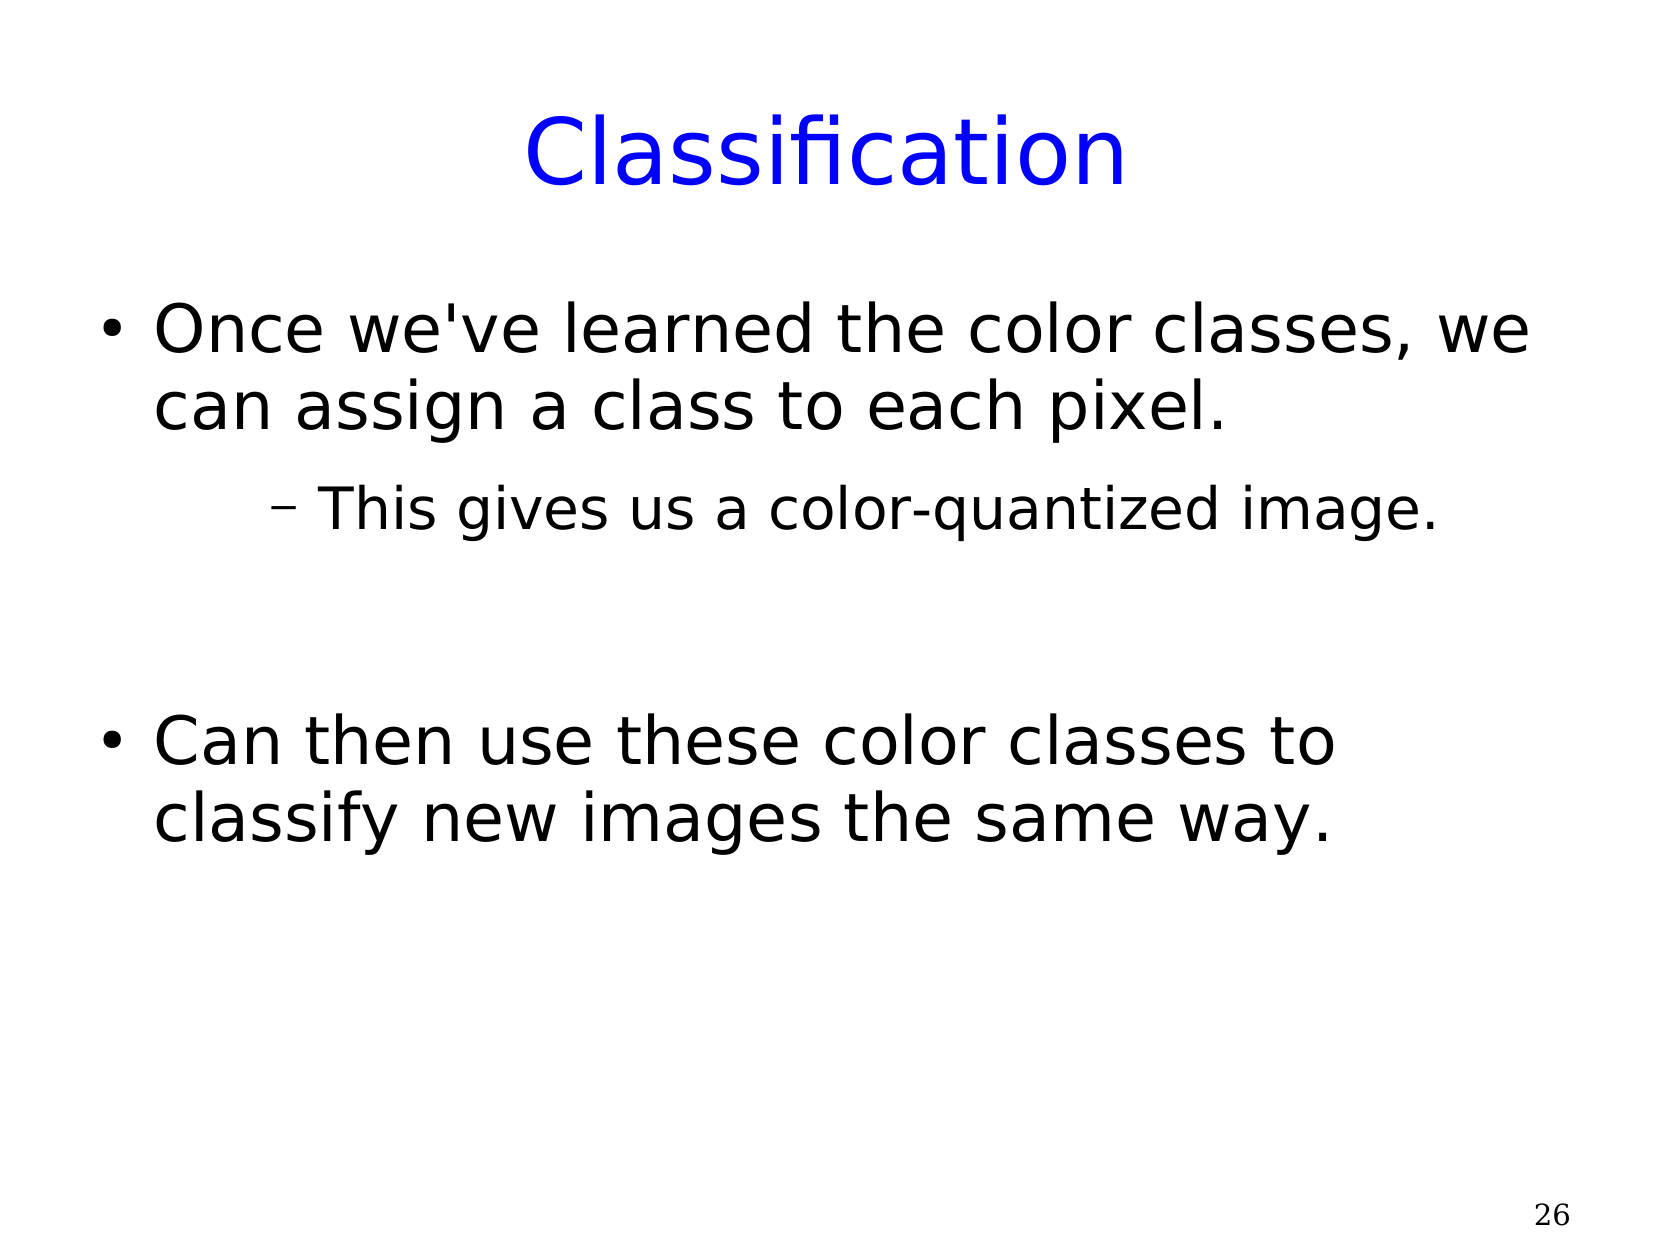

# Classification
Once we've learned the color classes, we can assign a class to each pixel.
This gives us a color-quantized image.
Can then use these color classes to classify new images the same way.
26